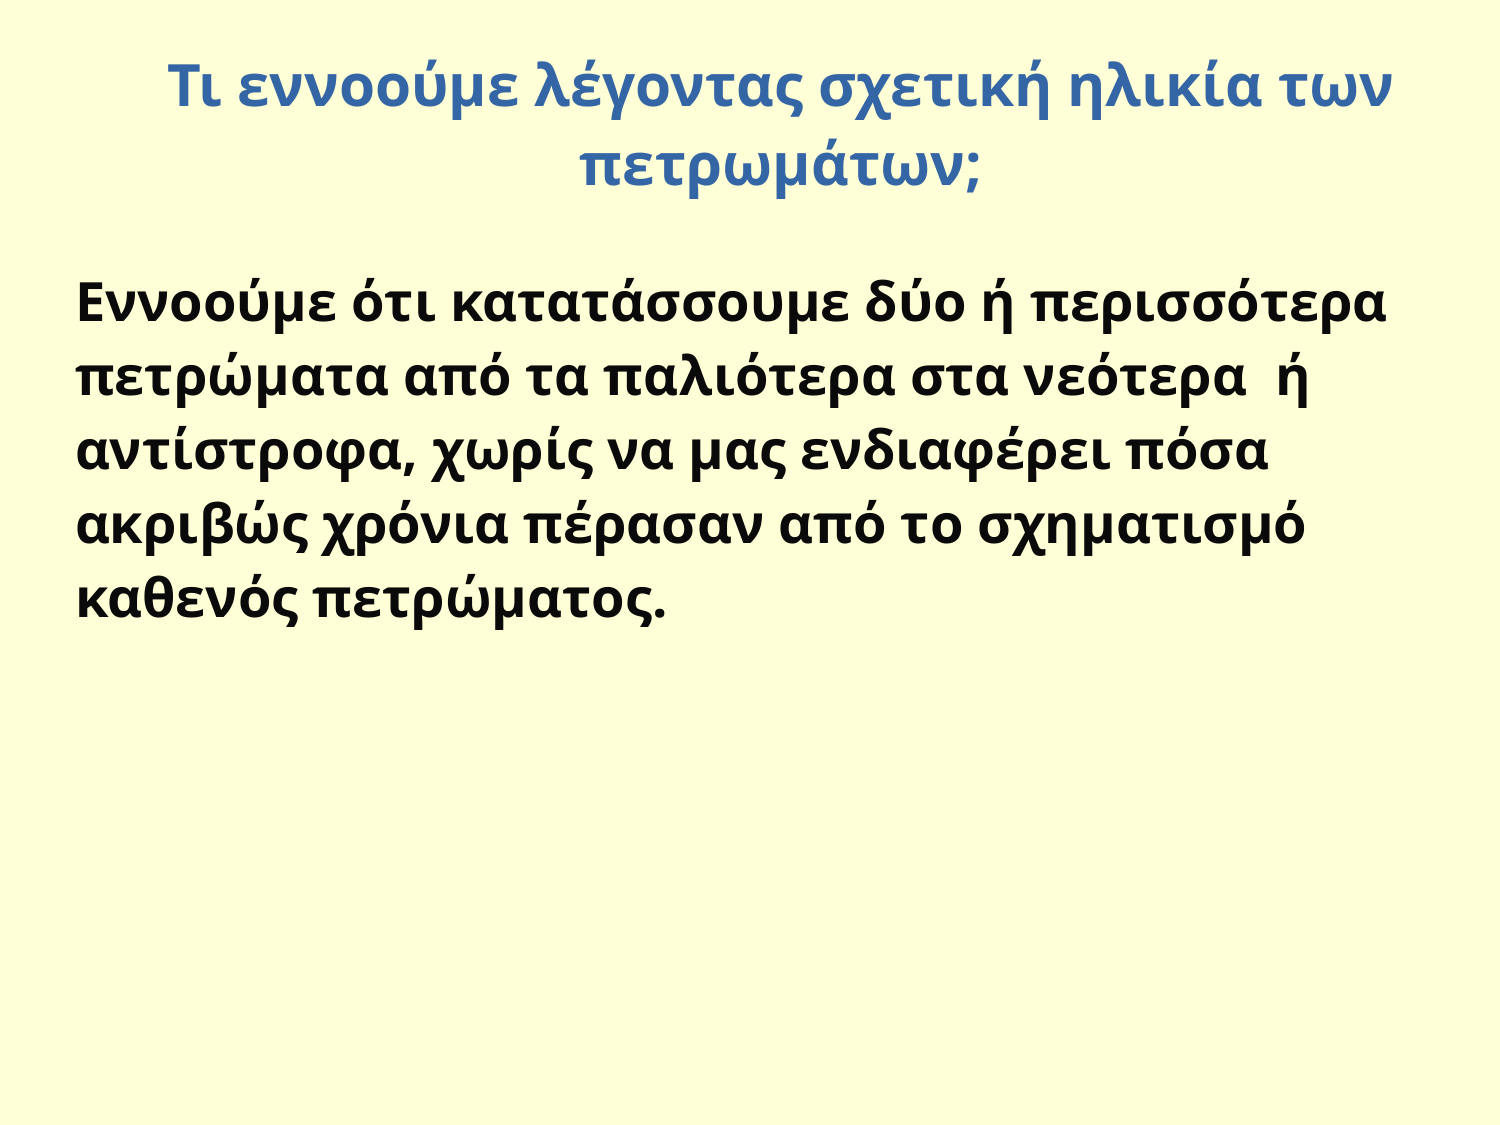

# Τι εννοούμε λέγοντας σχετική ηλικία των πετρωμάτων;
Εννοούμε ότι κατατάσσουμε δύο ή περισσότερα πετρώματα από τα παλιότερα στα νεότερα ή αντίστροφα, χωρίς να μας ενδιαφέρει πόσα ακριβώς χρόνια πέρασαν από το σχηματισμό καθενός πετρώματος.